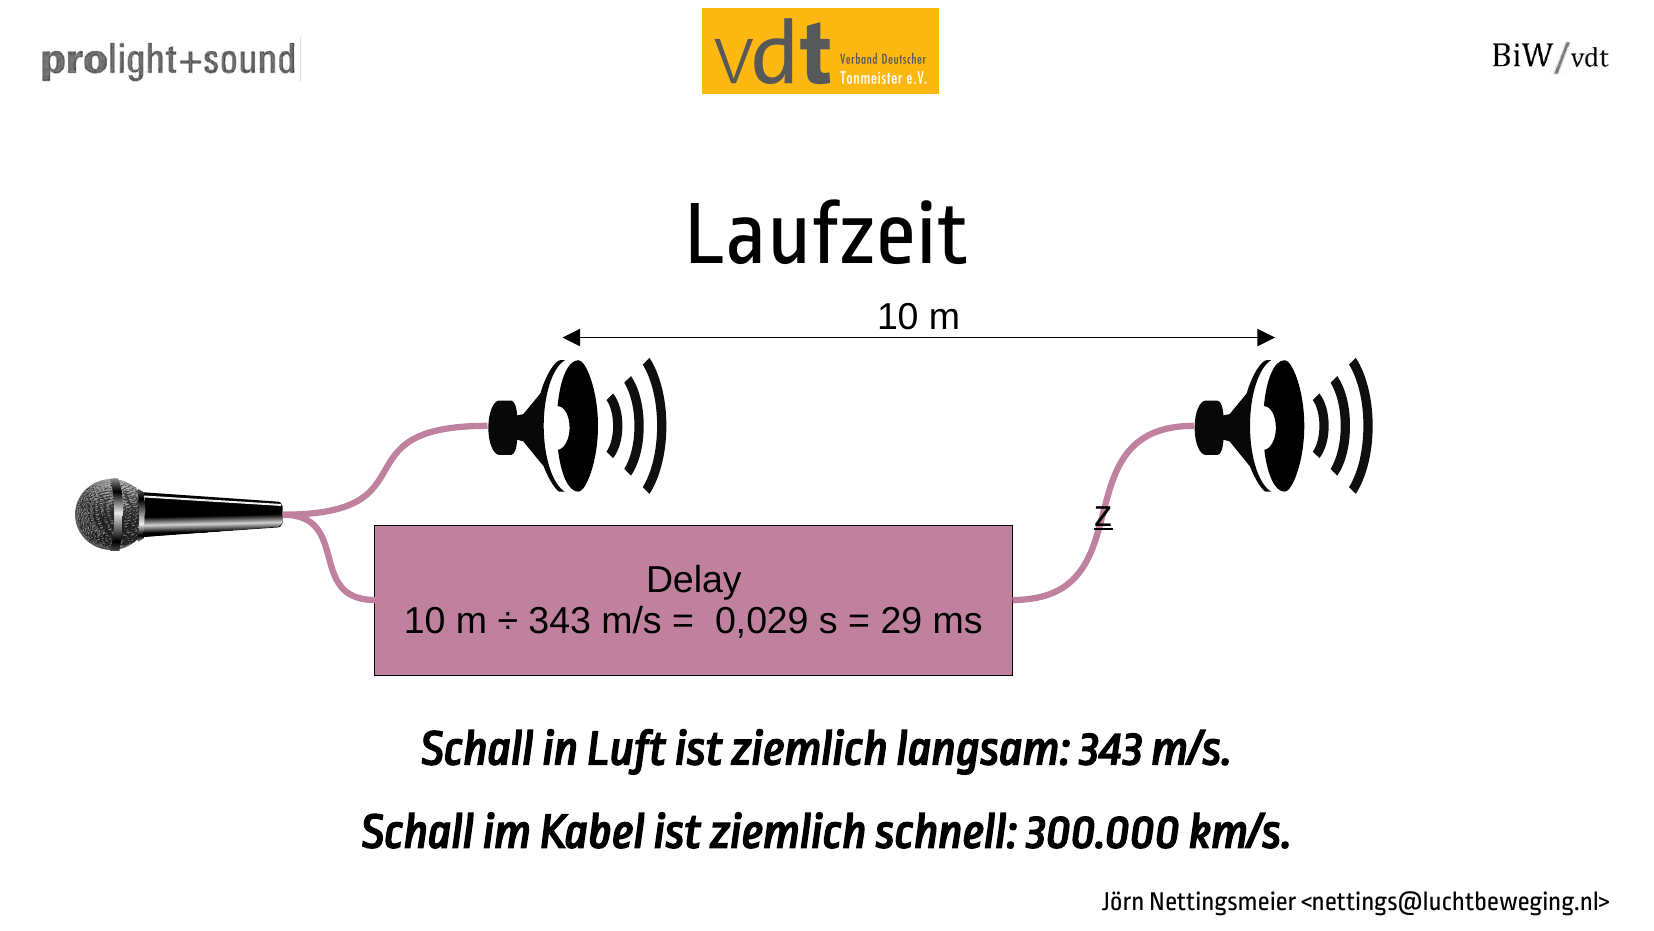

# Laufzeit
10 m
Delay
10 m ÷ 343 m/s = 0,029 s = 29 ms
Schall in Luft ist ziemlich langsam: 343 m/s.
Schall im Kabel ist ziemlich schnell: 300.000 km/s.